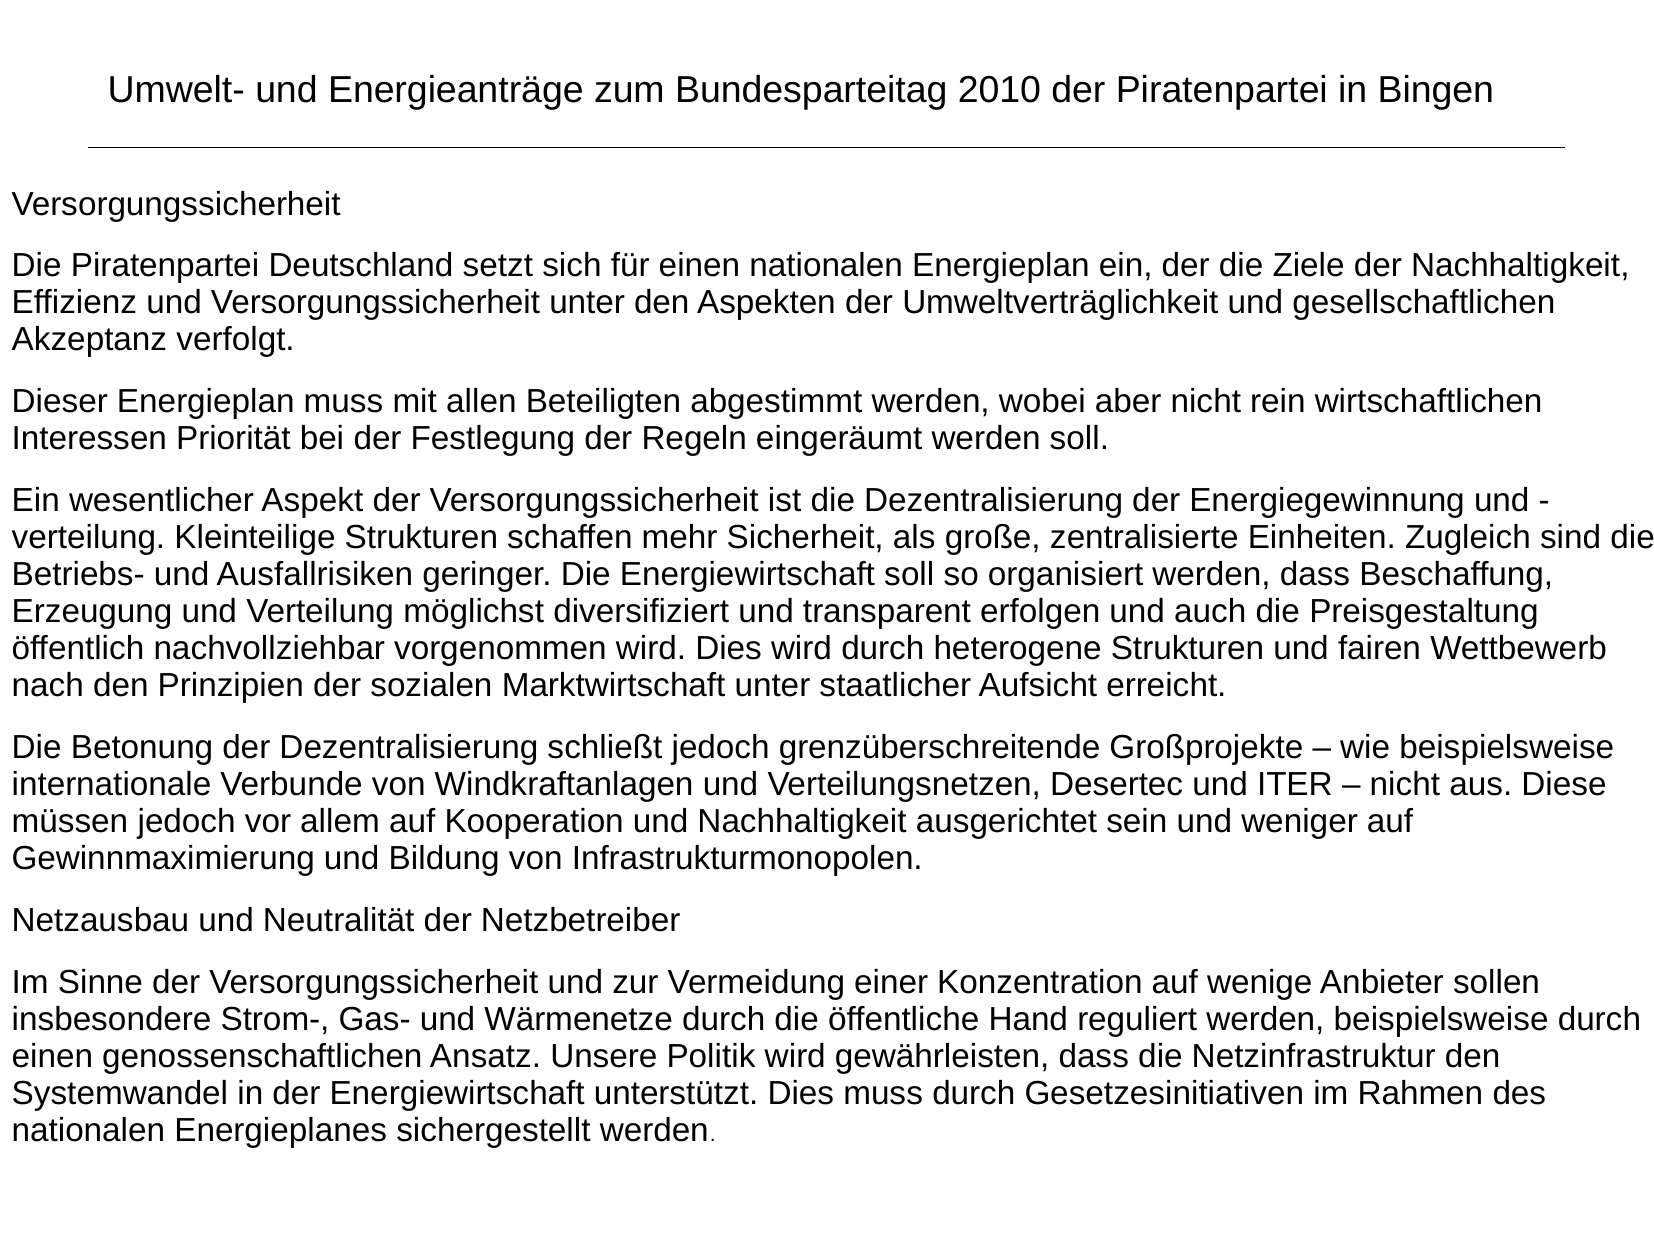

Versorgungssicherheit
Die Piratenpartei Deutschland setzt sich für einen nationalen Energieplan ein, der die Ziele der Nachhaltigkeit, Effizienz und Versorgungssicherheit unter den Aspekten der Umweltverträglichkeit und gesellschaftlichen Akzeptanz verfolgt.
Dieser Energieplan muss mit allen Beteiligten abgestimmt werden, wobei aber nicht rein wirtschaftlichen Interessen Priorität bei der Festlegung der Regeln eingeräumt werden soll.
Ein wesentlicher Aspekt der Versorgungssicherheit ist die Dezentralisierung der Energiegewinnung und -verteilung. Kleinteilige Strukturen schaffen mehr Sicherheit, als große, zentralisierte Einheiten. Zugleich sind die Betriebs- und Ausfallrisiken geringer. Die Energiewirtschaft soll so organisiert werden, dass Beschaffung, Erzeugung und Verteilung möglichst diversifiziert und transparent erfolgen und auch die Preisgestaltung öffentlich nachvollziehbar vorgenommen wird. Dies wird durch heterogene Strukturen und fairen Wettbewerb nach den Prinzipien der sozialen Marktwirtschaft unter staatlicher Aufsicht erreicht.
Die Betonung der Dezentralisierung schließt jedoch grenzüberschreitende Großprojekte – wie beispielsweise internationale Verbunde von Windkraftanlagen und Verteilungsnetzen, Desertec und ITER – nicht aus. Diese müssen jedoch vor allem auf Kooperation und Nachhaltigkeit ausgerichtet sein und weniger auf Gewinnmaximierung und Bildung von Infrastrukturmonopolen.
Netzausbau und Neutralität der Netzbetreiber
Im Sinne der Versorgungssicherheit und zur Vermeidung einer Konzentration auf wenige Anbieter sollen insbesondere Strom-, Gas- und Wärmenetze durch die öffentliche Hand reguliert werden, beispielsweise durch einen genossenschaftlichen Ansatz. Unsere Politik wird gewährleisten, dass die Netzinfrastruktur den Systemwandel in der Energiewirtschaft unterstützt. Dies muss durch Gesetzesinitiativen im Rahmen des nationalen Energieplanes sichergestellt werden.